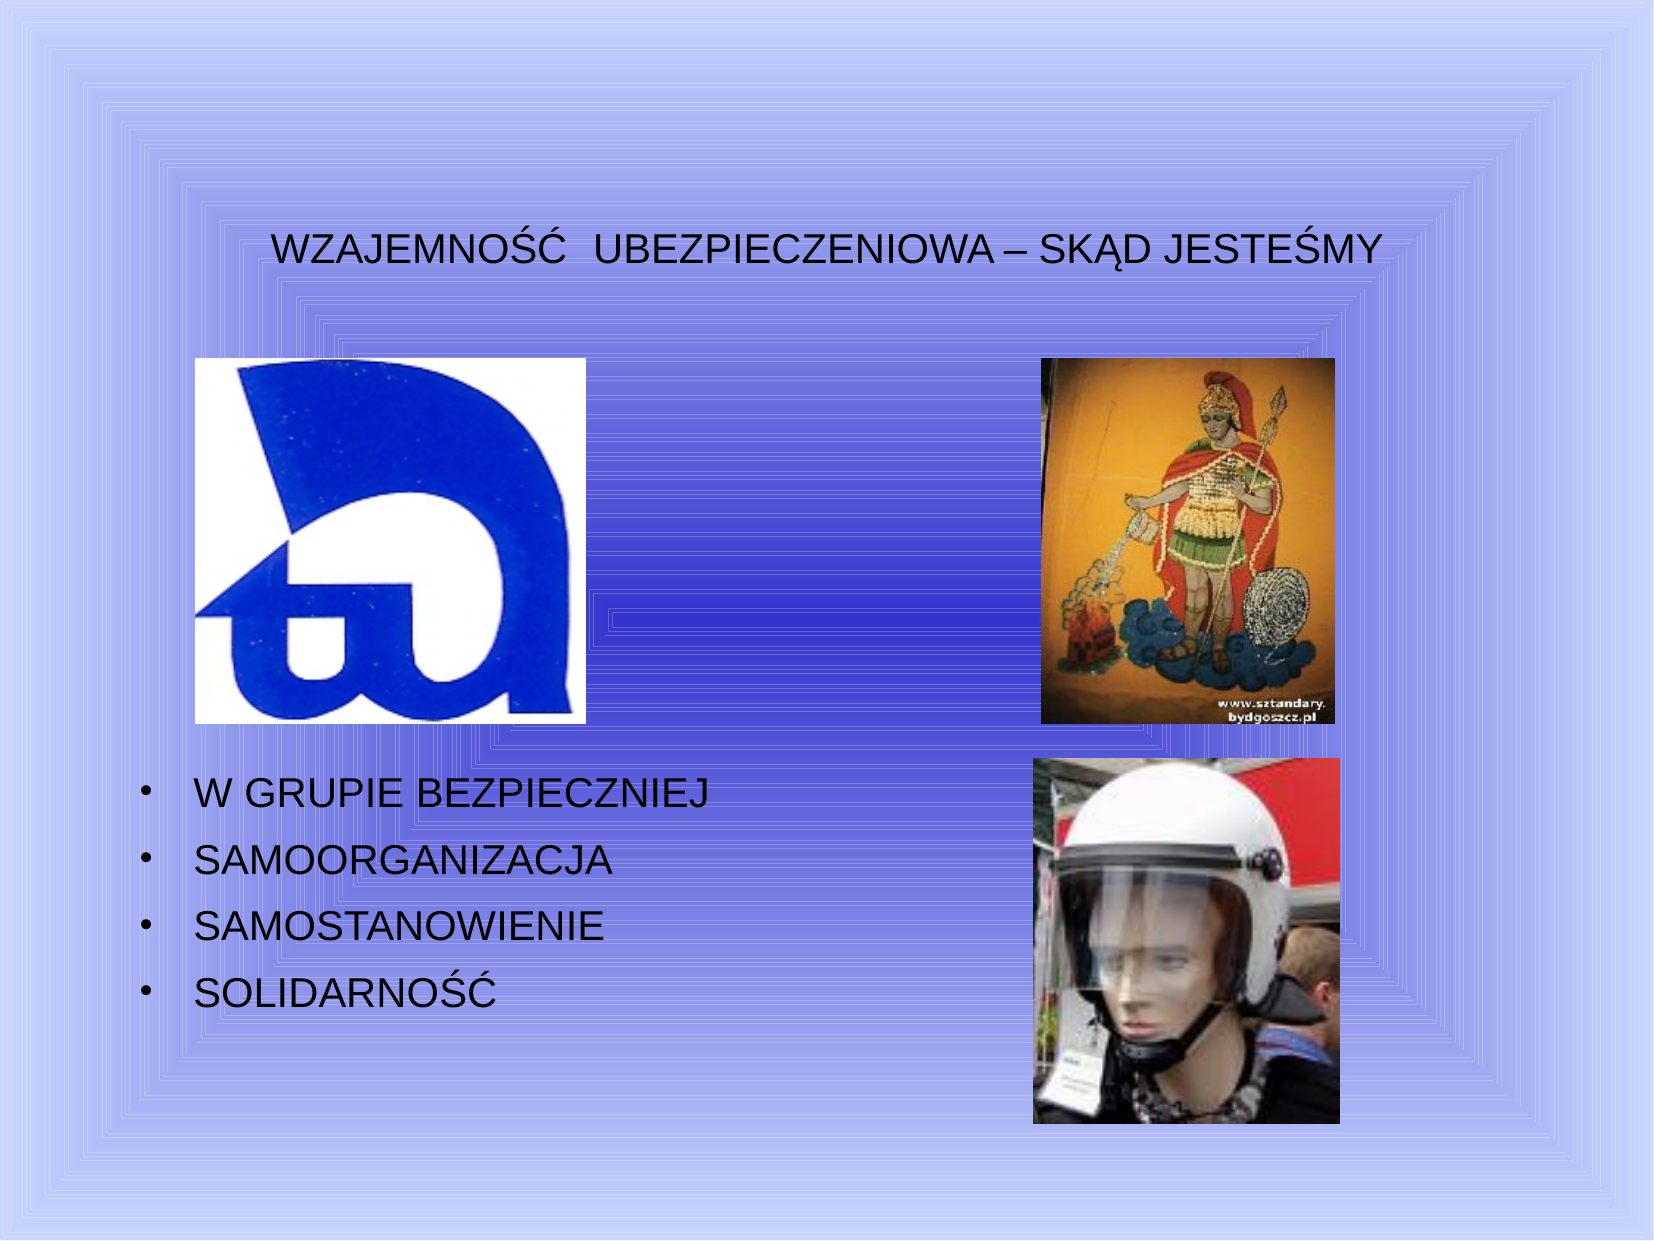

# WZAJEMNOŚĆ UBEZPIECZENIOWA – SKĄD JESTEŚMY
W GRUPIE BEZPIECZNIEJ
SAMOORGANIZACJA
SAMOSTANOWIENIE
SOLIDARNOŚĆ